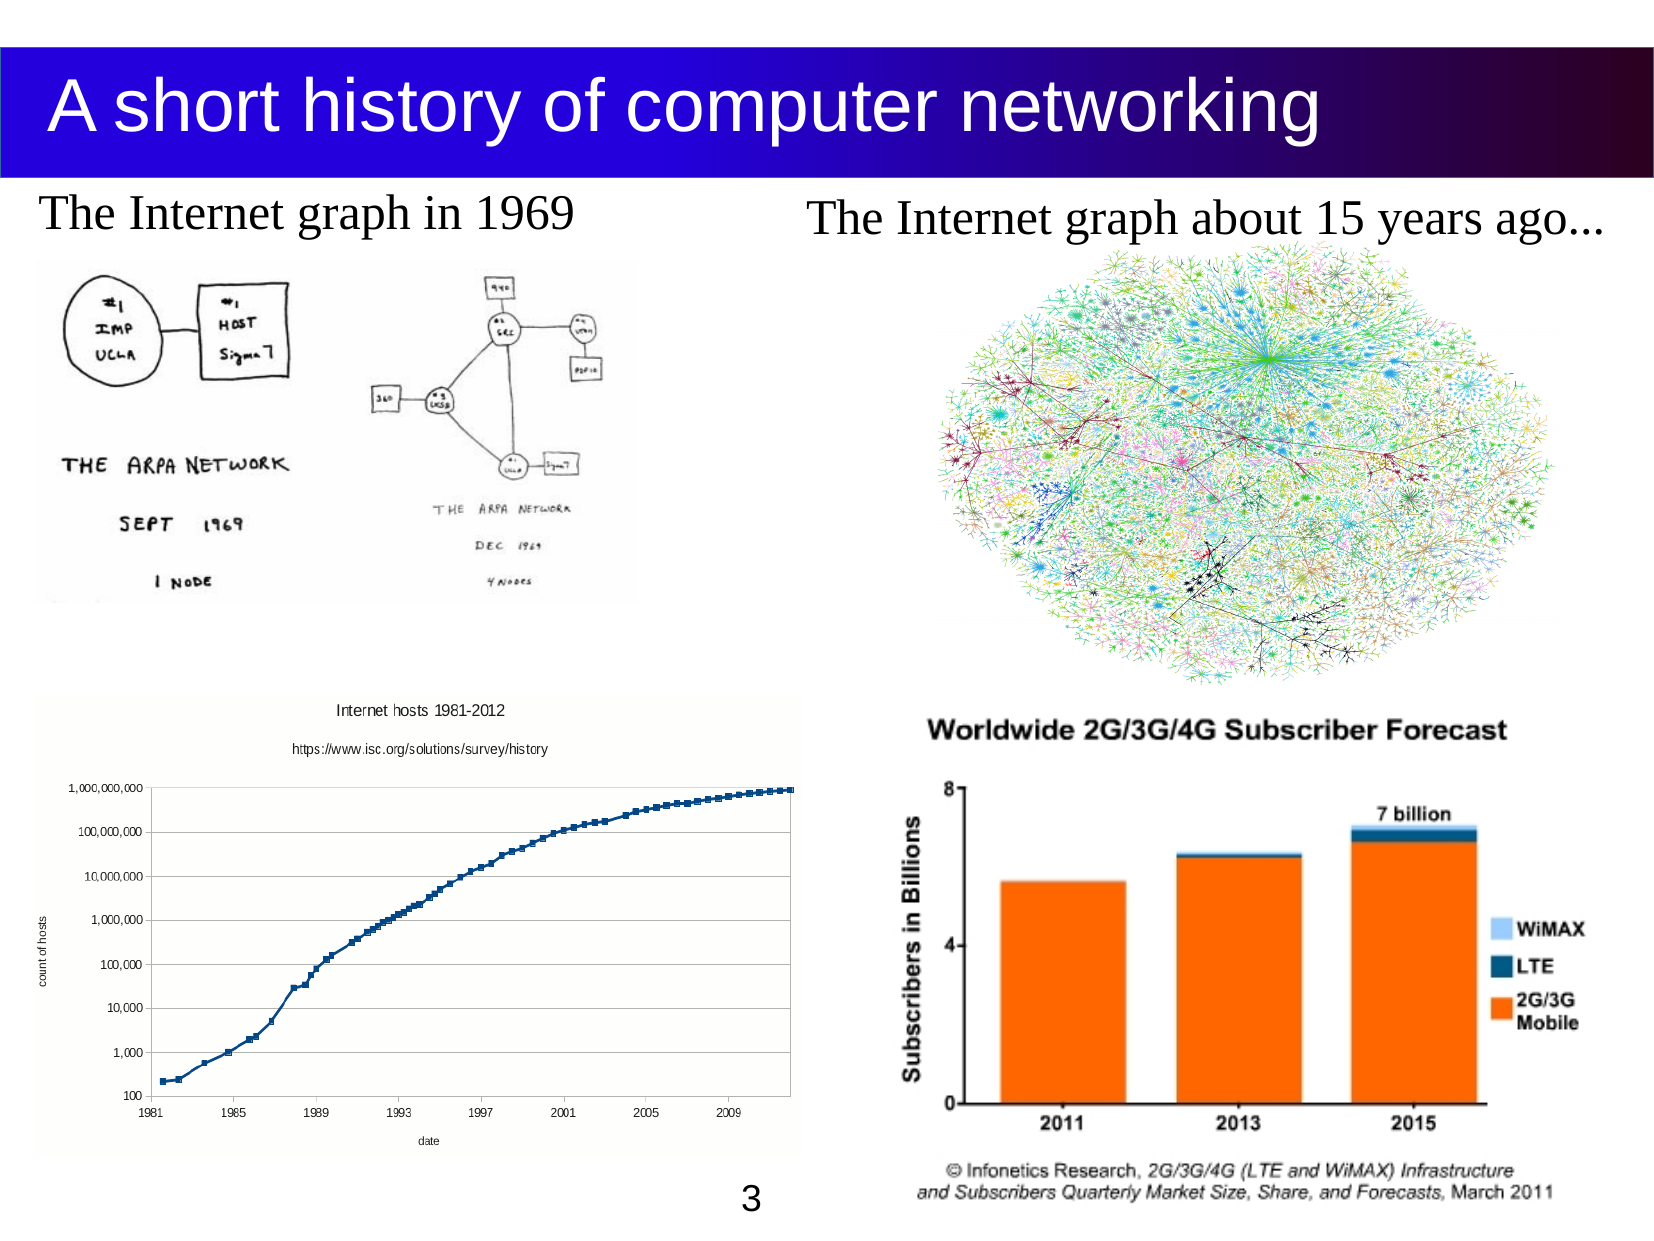

# A short history of computer networking
The Internet graph in 1969
The Internet graph about 15 years ago...